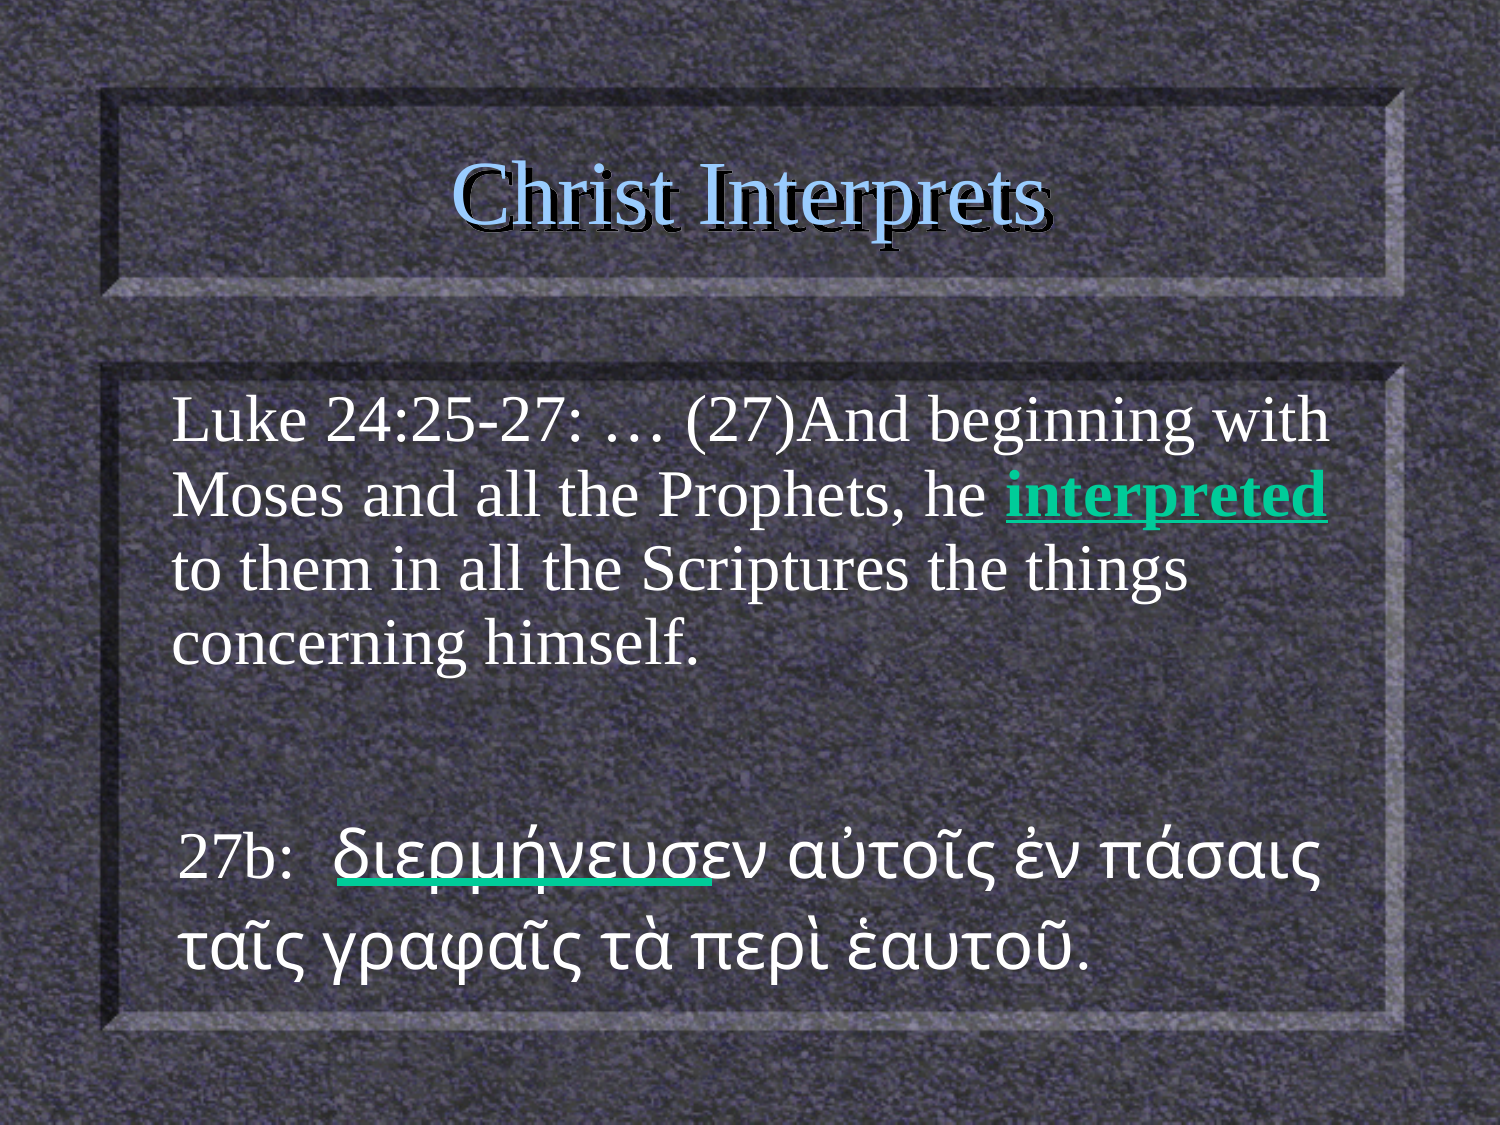

# Christ Interprets
	Luke 24:25-27: … (27)And beginning with Moses and all the Prophets, he interpreted to them in all the Scriptures the things concerning himself.
27b: διερμήνευσεν αὐτοῖς ἐν πάσαις ταῖς γραφαῖς τὰ περὶ ἑαυτοῦ.